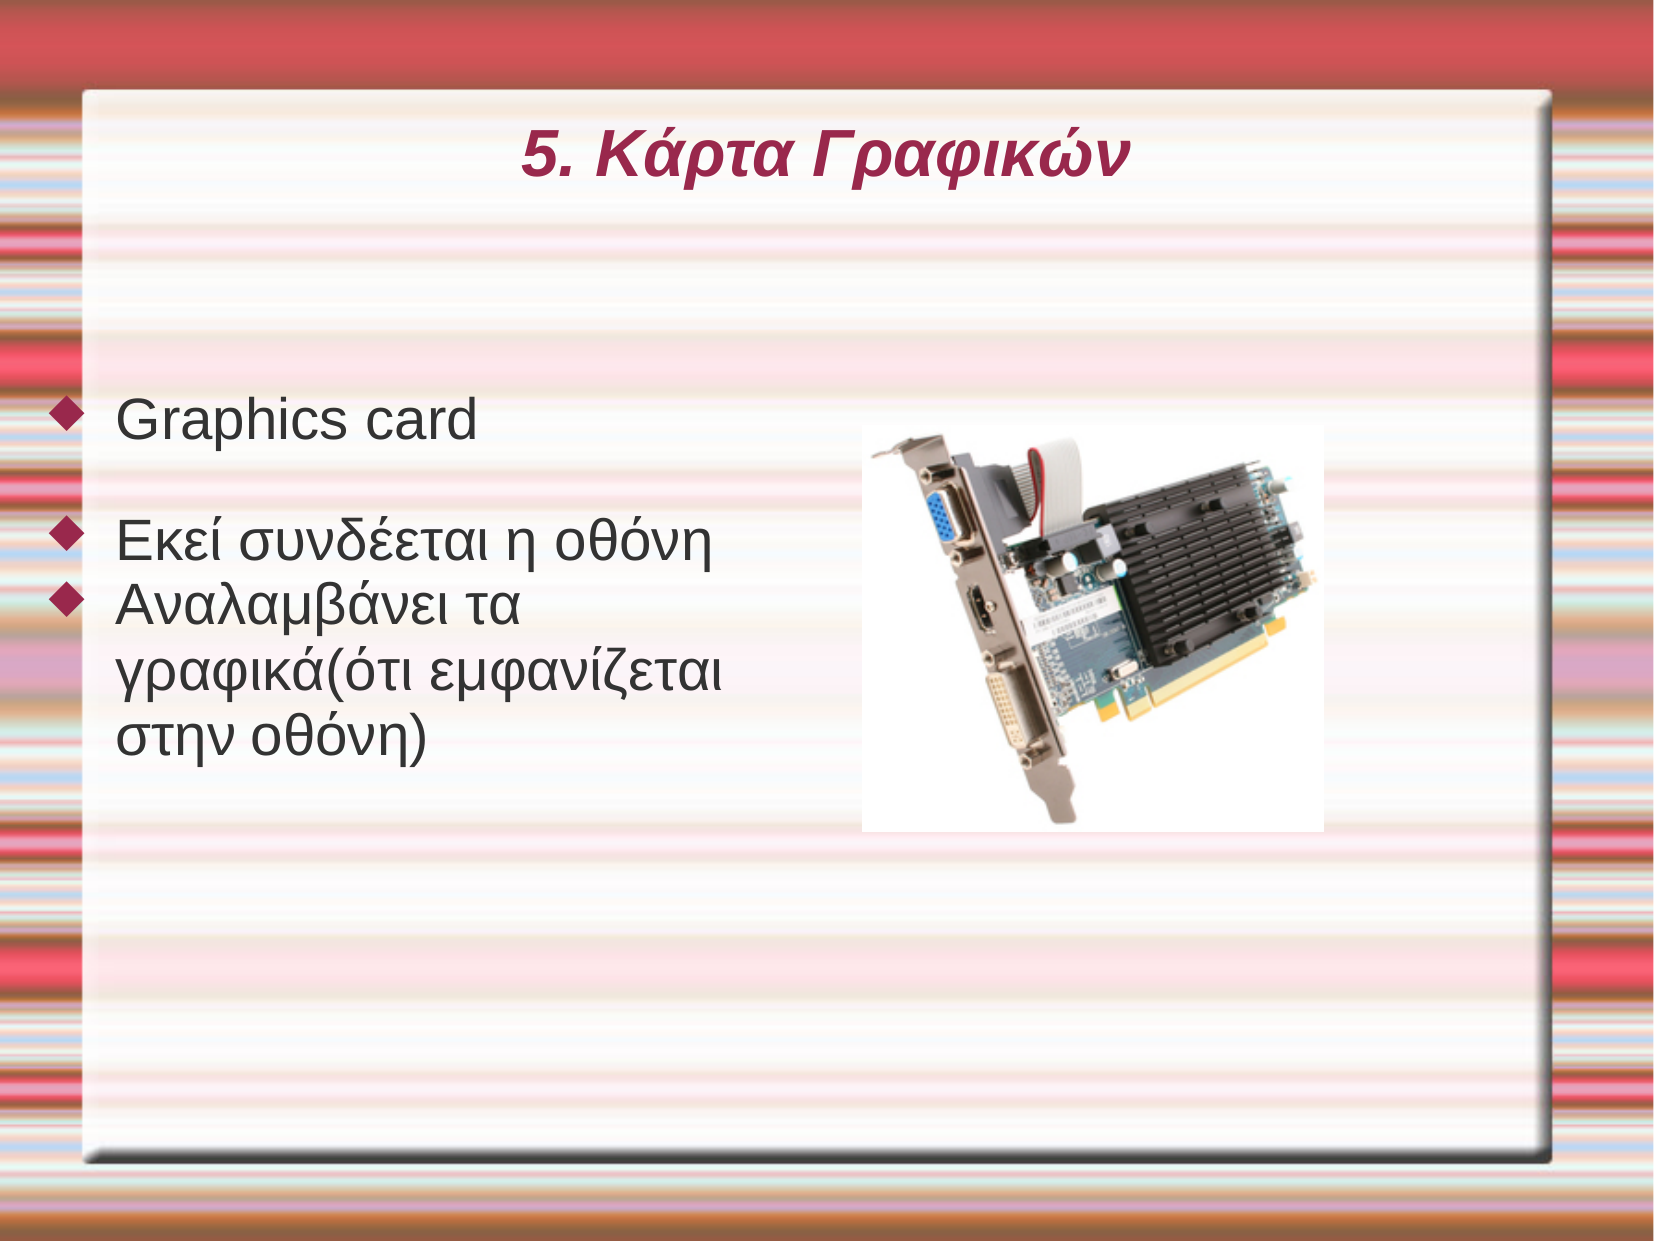

# 5. Κάρτα Γραφικών
Graphics card
Εκεί συνδέεται η οθόνη
Αναλαμβάνει τα γραφικά(ότι εμφανίζεται στην οθόνη)